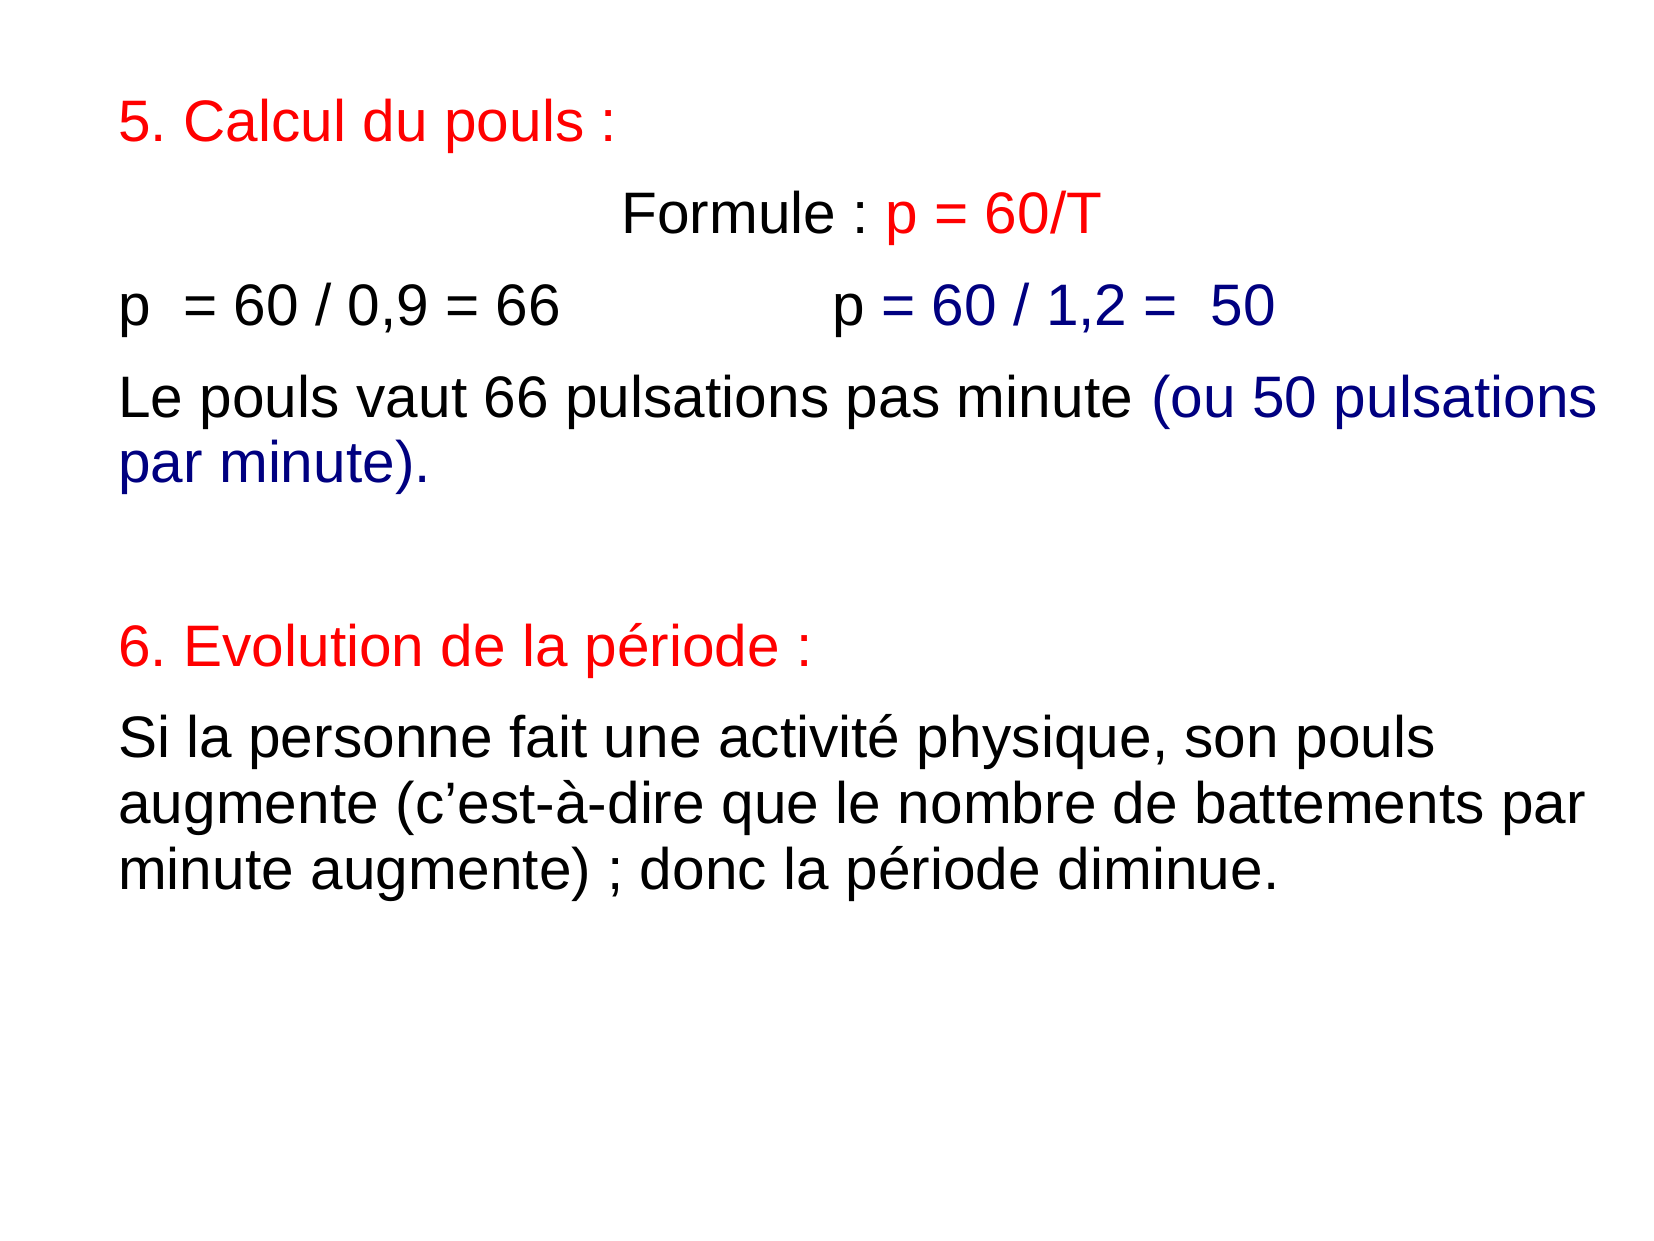

# 5. Calcul du pouls :
Formule : p = 60/T
p = 60 / 0,9 = 66 				p = 60 / 1,2 = 50
Le pouls vaut 66 pulsations pas minute (ou 50 pulsations par minute).
6. Evolution de la période :
Si la personne fait une activité physique, son pouls augmente (c’est-à-dire que le nombre de battements par minute augmente) ; donc la période diminue.